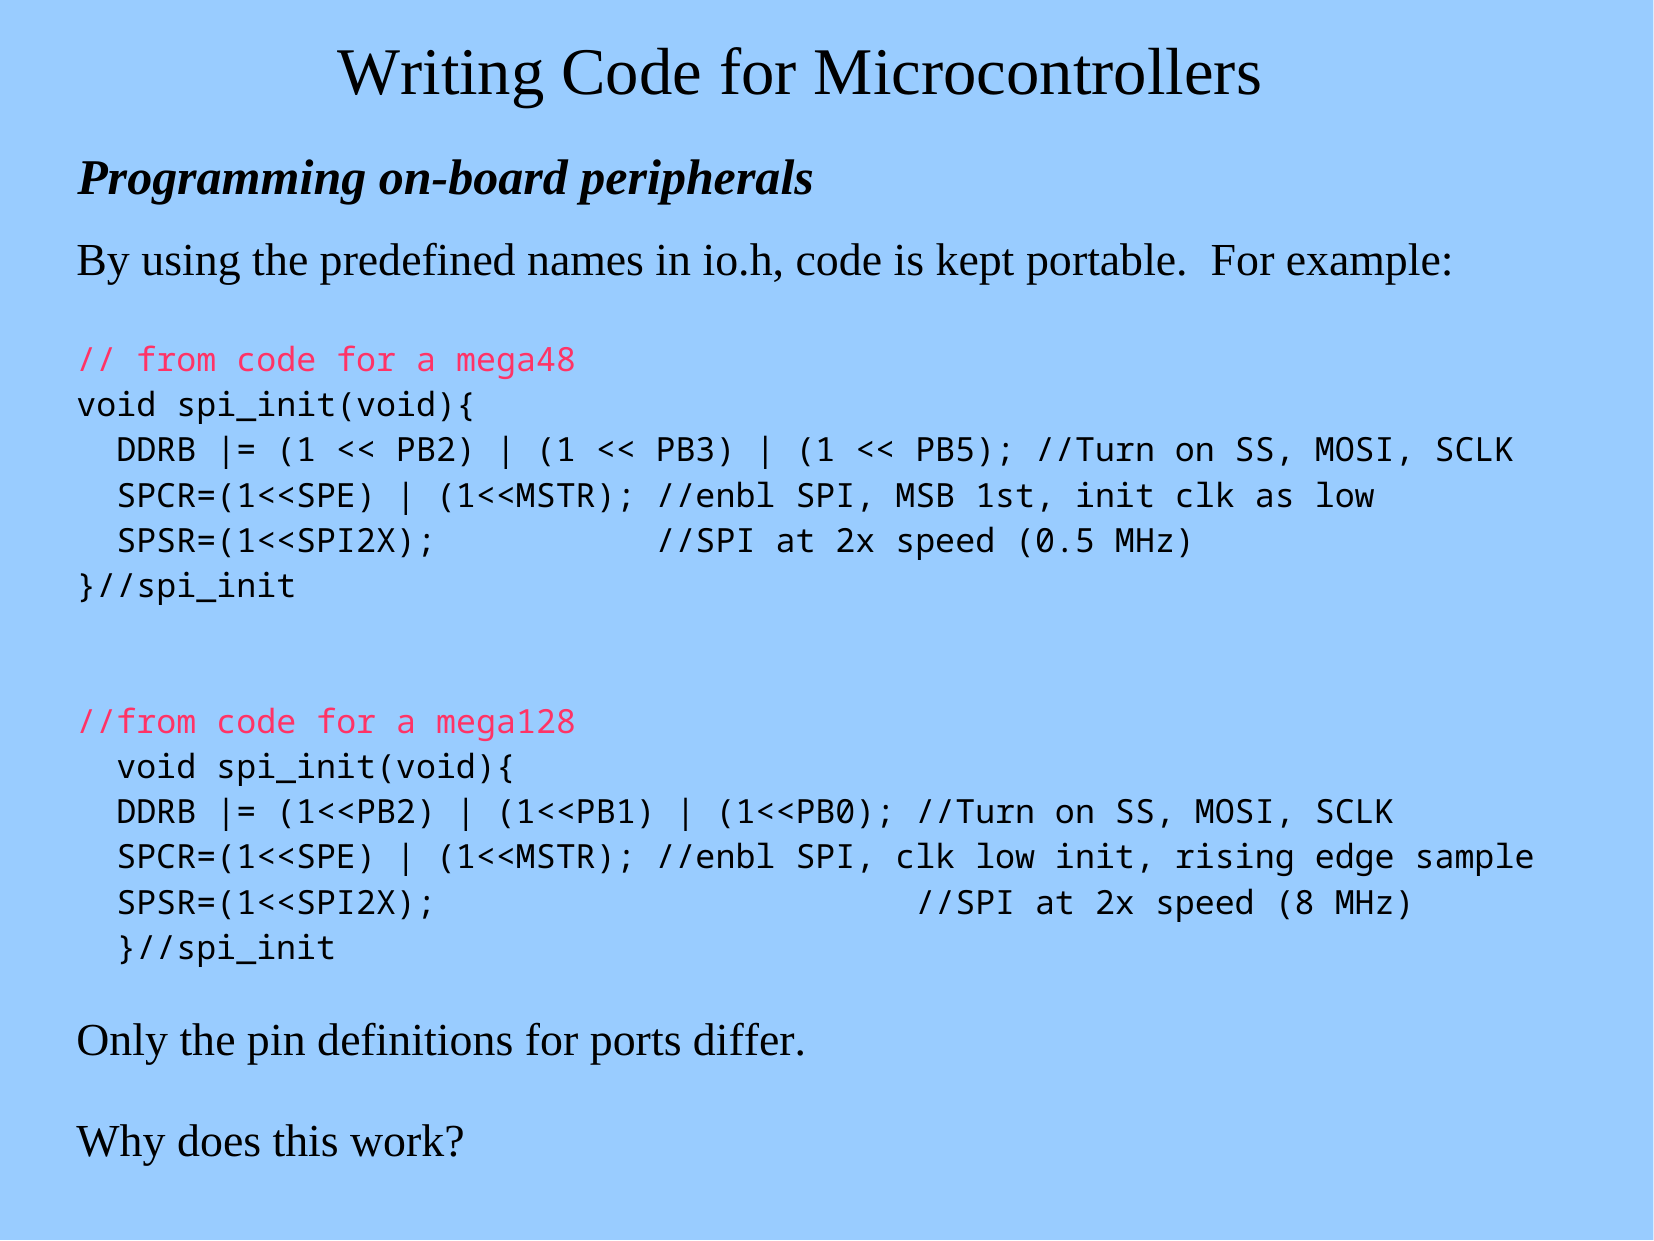

Writing Code for Microcontrollers
Programming on-board peripherals
By using the predefined names in io.h, code is kept portable. For example:
// from code for a mega48
void spi_init(void){
 DDRB |= (1 << PB2) | (1 << PB3) | (1 << PB5); //Turn on SS, MOSI, SCLK
 SPCR=(1<<SPE) | (1<<MSTR); //enbl SPI, MSB 1st, init clk as low
 SPSR=(1<<SPI2X); //SPI at 2x speed (0.5 MHz)
}//spi_init
//from code for a mega128
 void spi_init(void){
 DDRB |= (1<<PB2) | (1<<PB1) | (1<<PB0); //Turn on SS, MOSI, SCLK
 SPCR=(1<<SPE) | (1<<MSTR); //enbl SPI, clk low init, rising edge sample
 SPSR=(1<<SPI2X); //SPI at 2x speed (8 MHz)
 }//spi_init
Only the pin definitions for ports differ.
Why does this work?